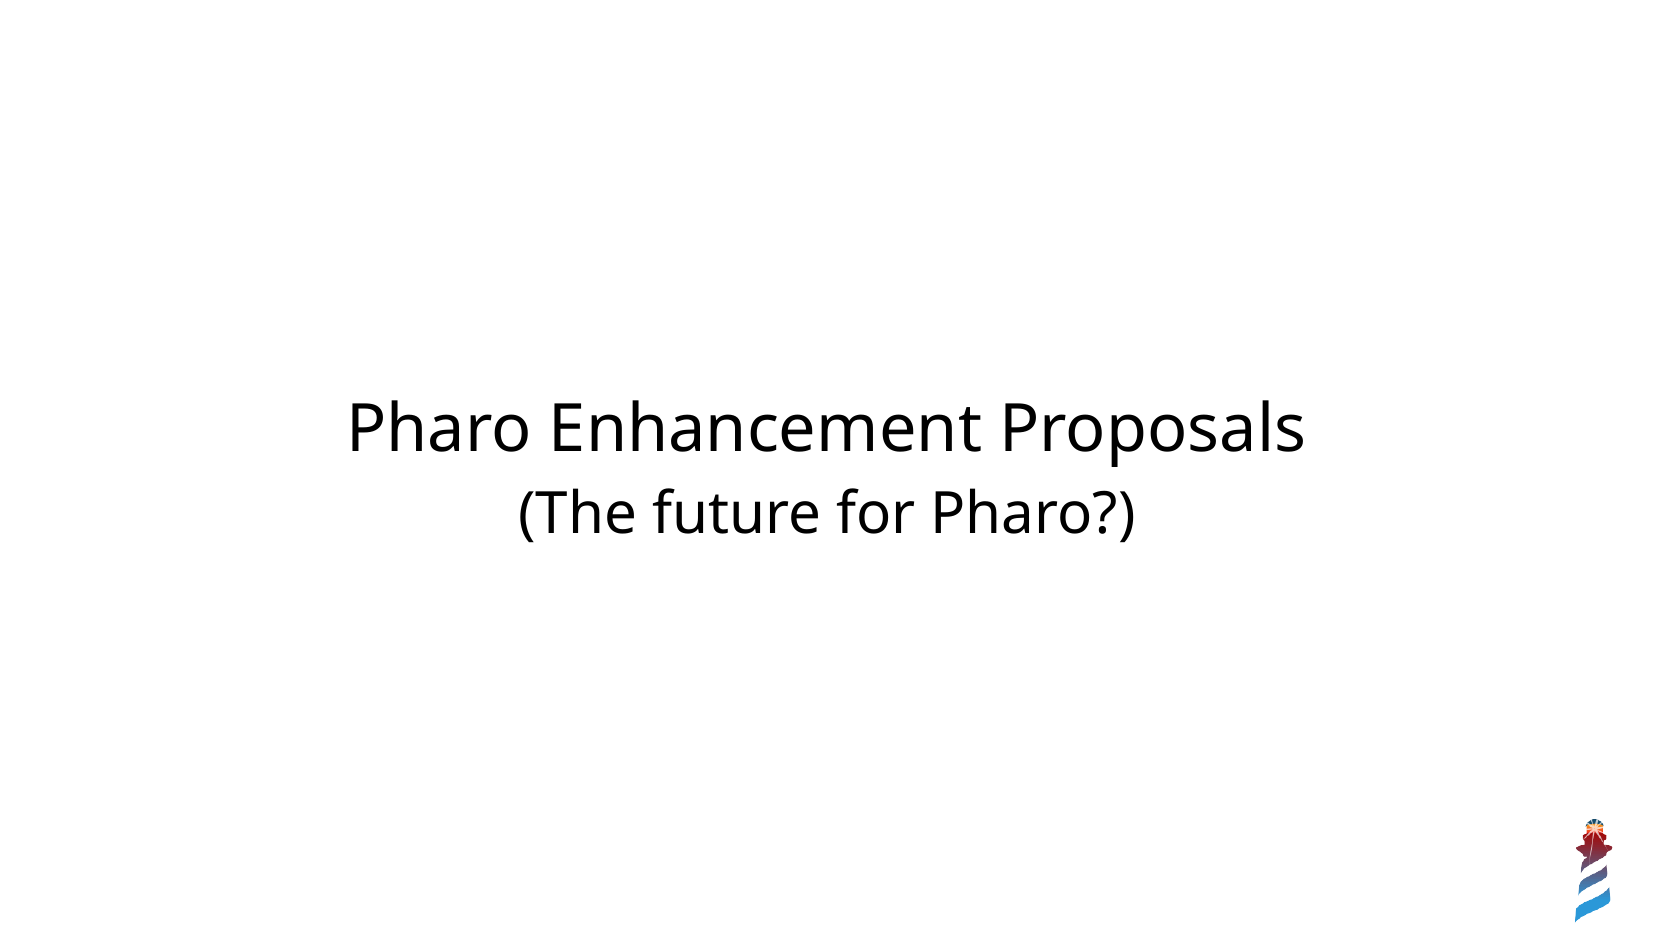

# Pharo Enhancement Proposals
(The future for Pharo?)